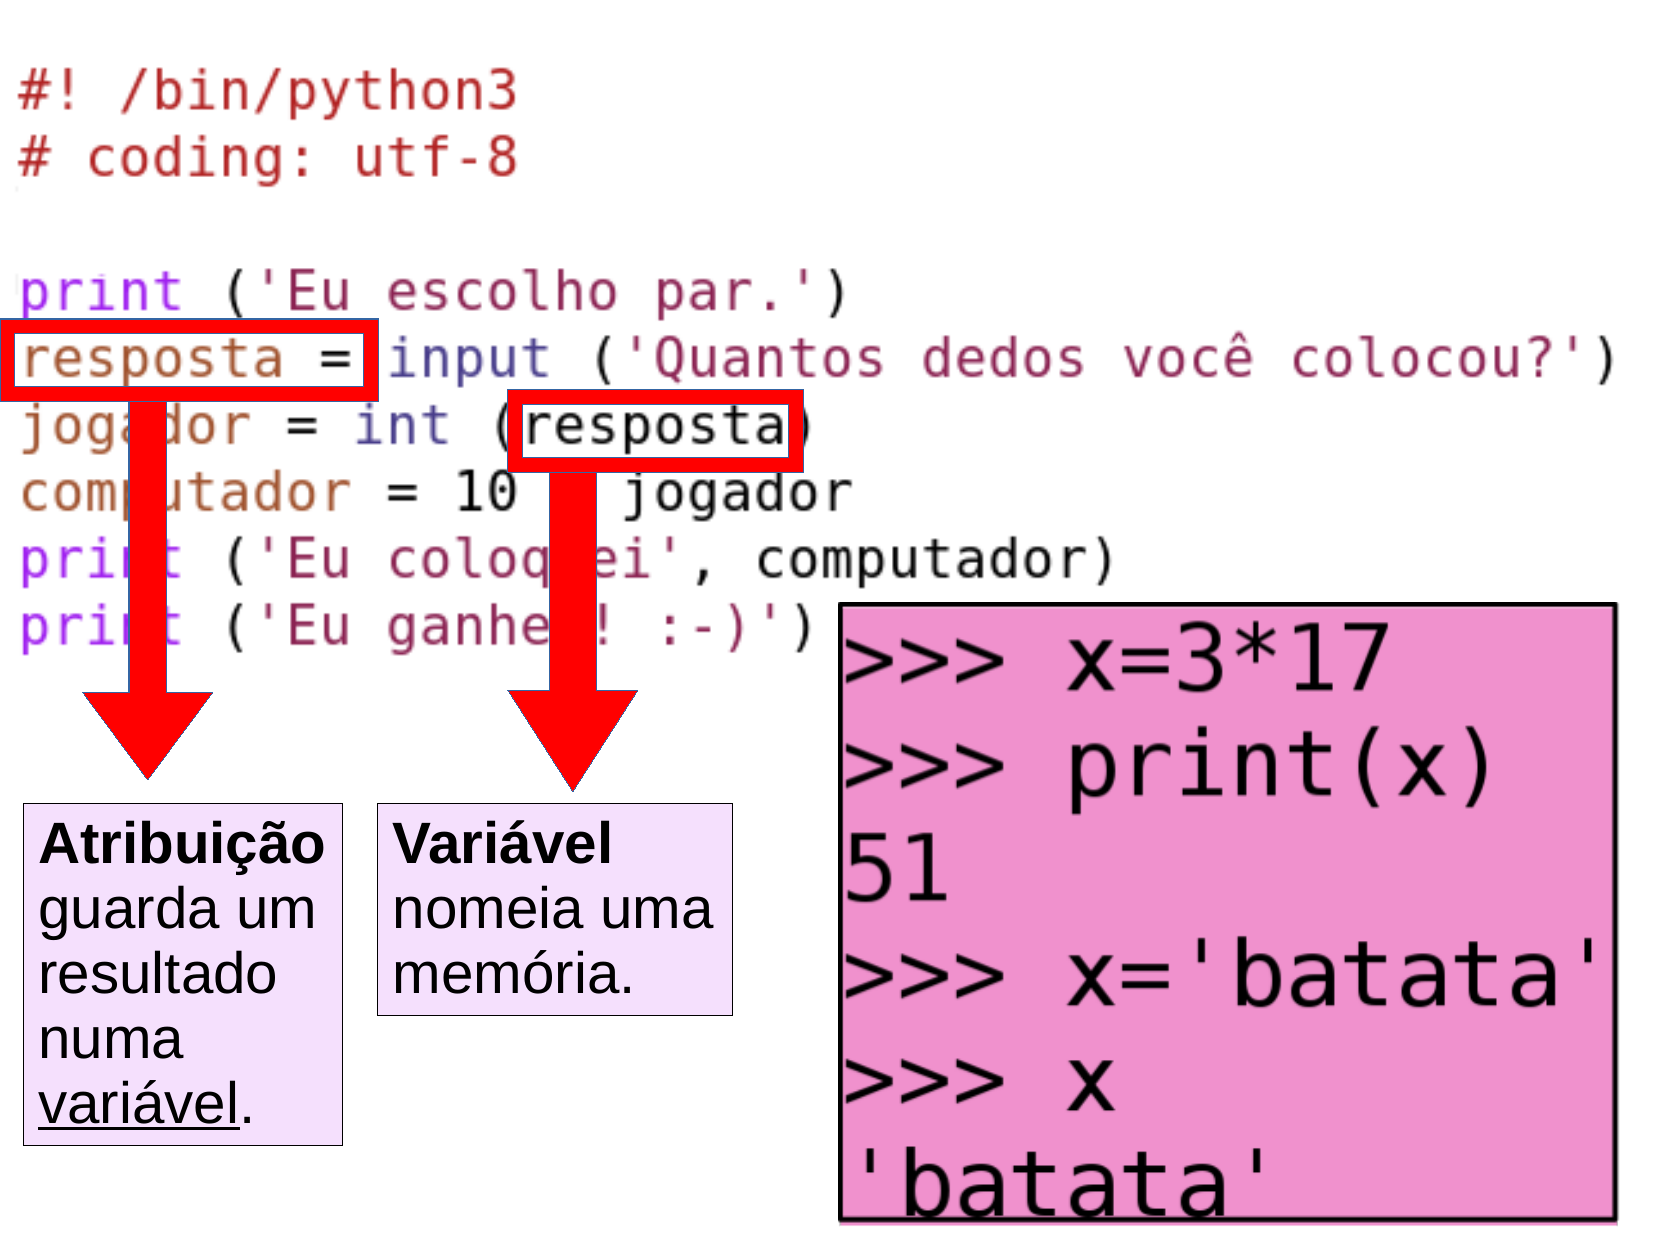

#
Atribuição guarda um resultado numa variável.
Variável nomeia uma memória.